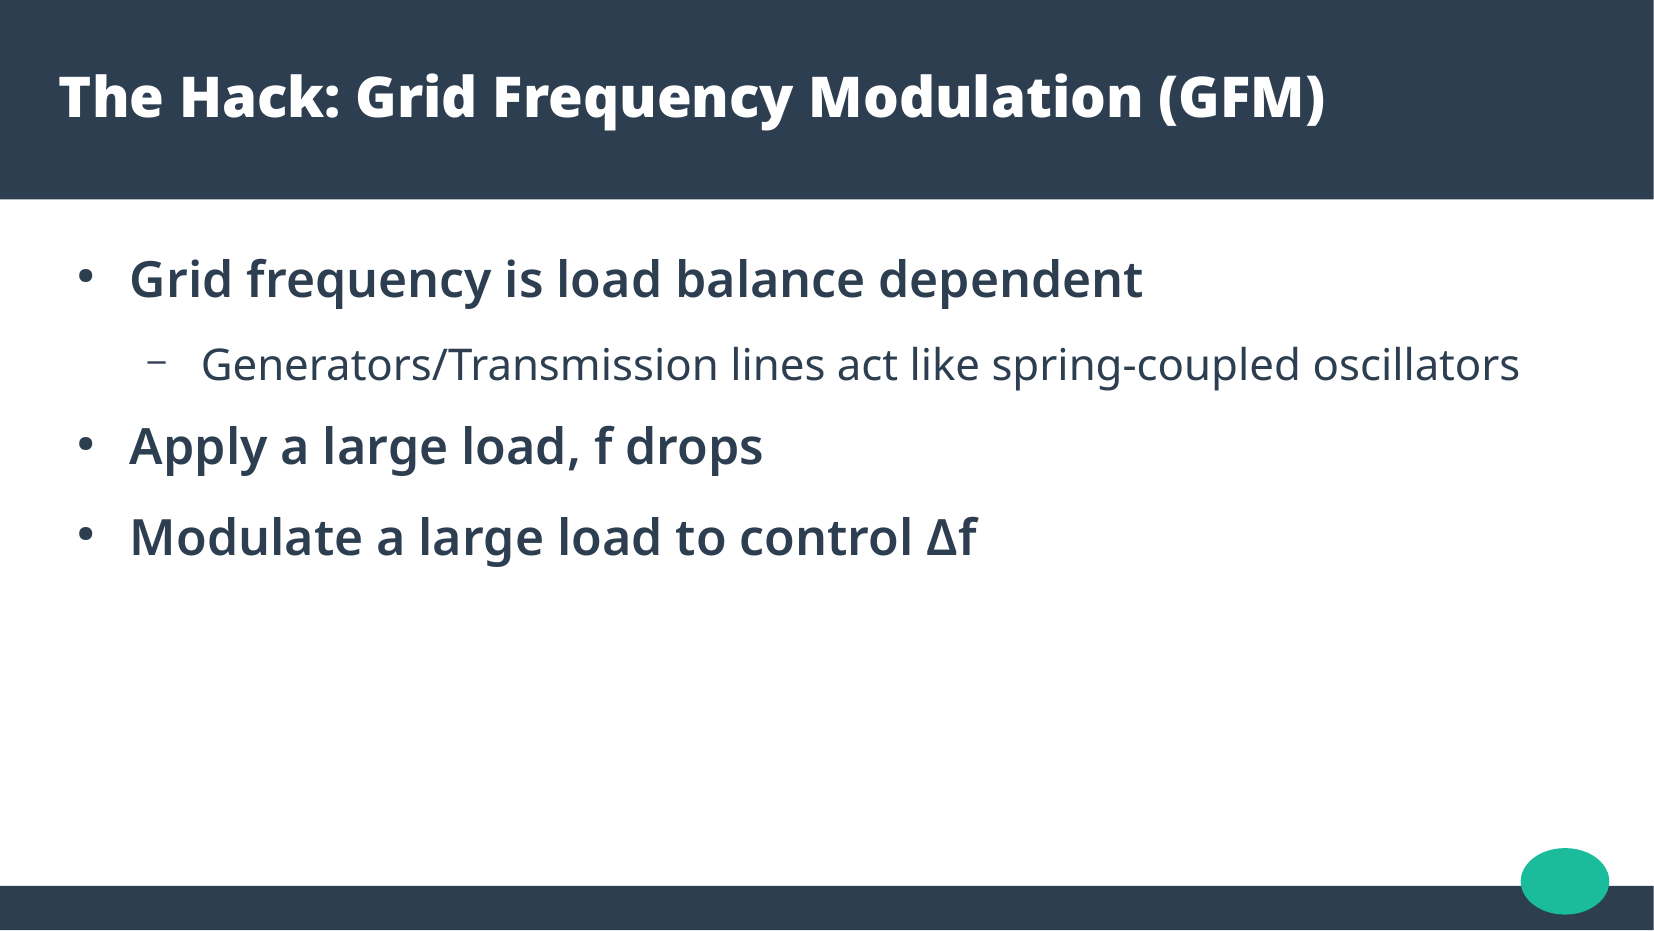

# The Hack: Grid Frequency Modulation (GFM)
Grid frequency is load balance dependent
Generators/Transmission lines act like spring-coupled oscillators
Apply a large load, f drops
Modulate a large load to control Δf